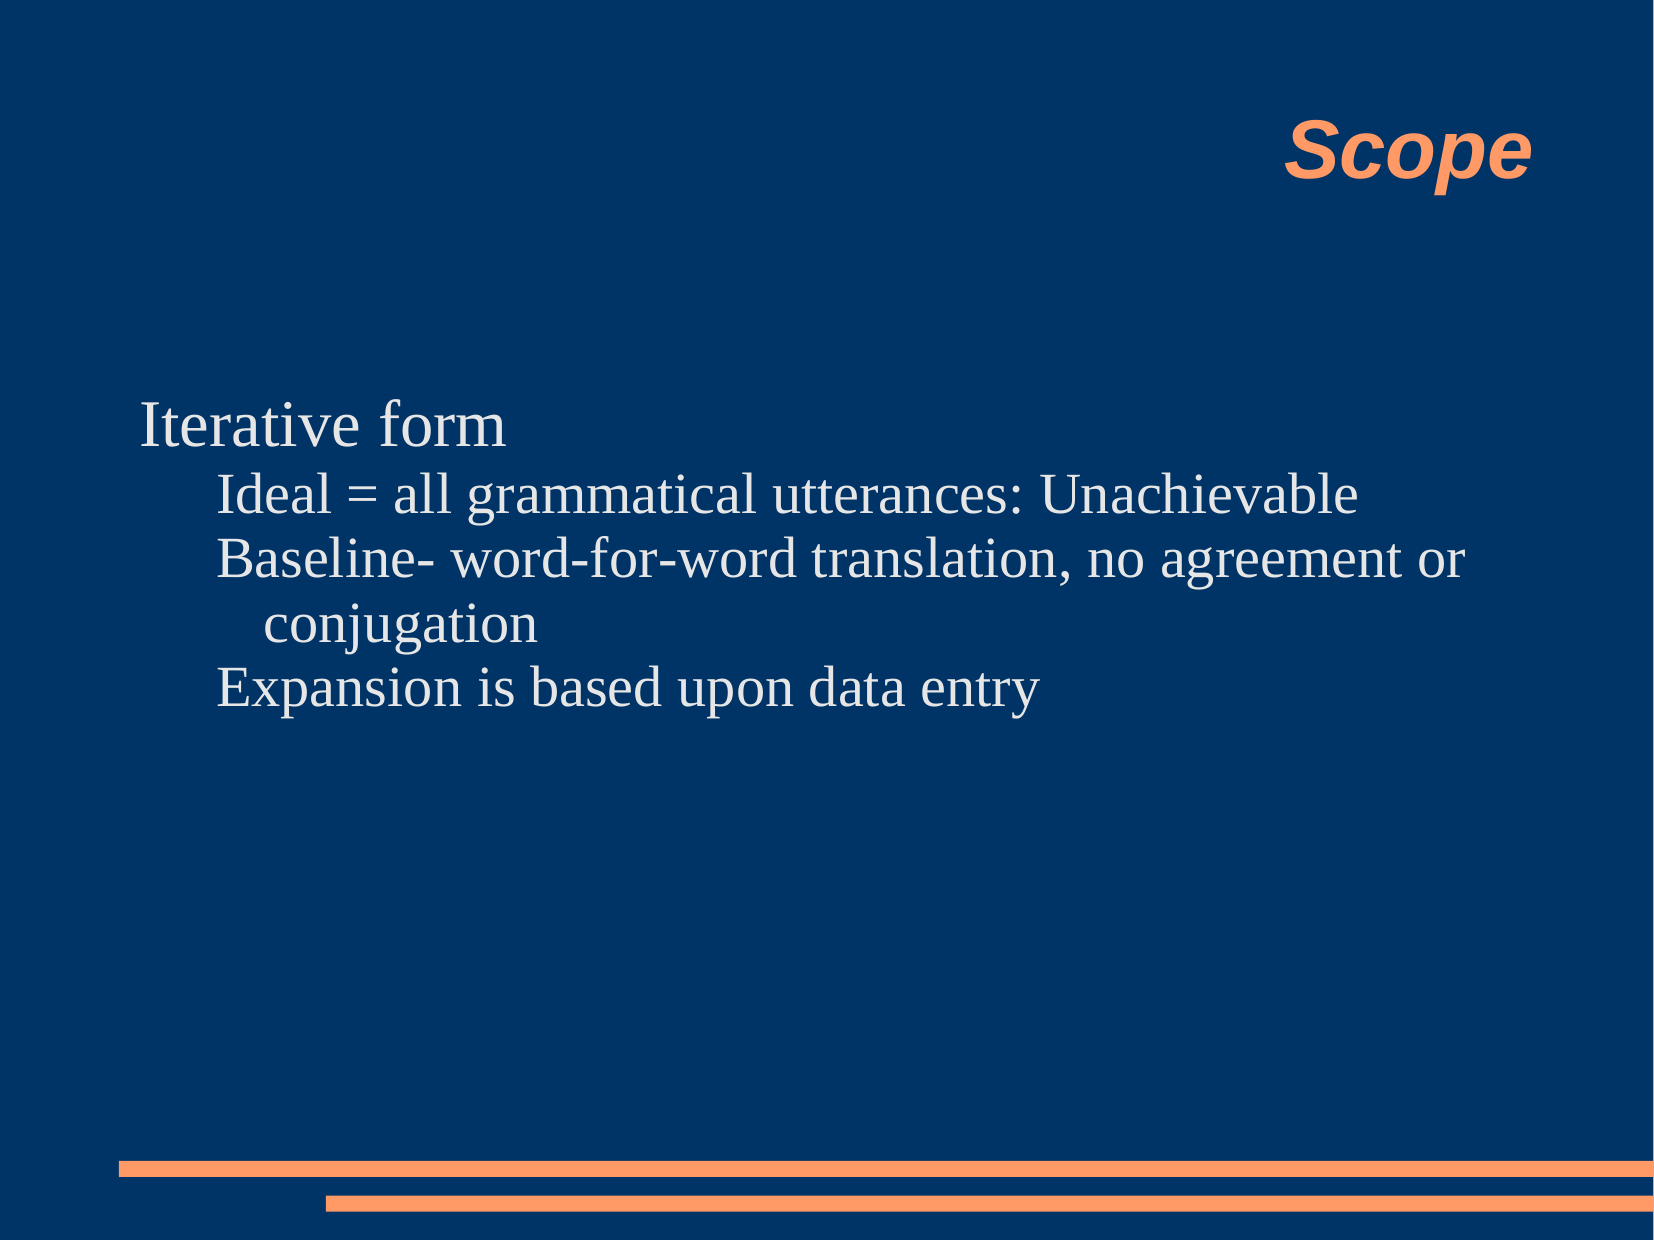

# Scope
Iterative form
Ideal = all grammatical utterances: Unachievable
Baseline- word-for-word translation, no agreement or conjugation
Expansion is based upon data entry